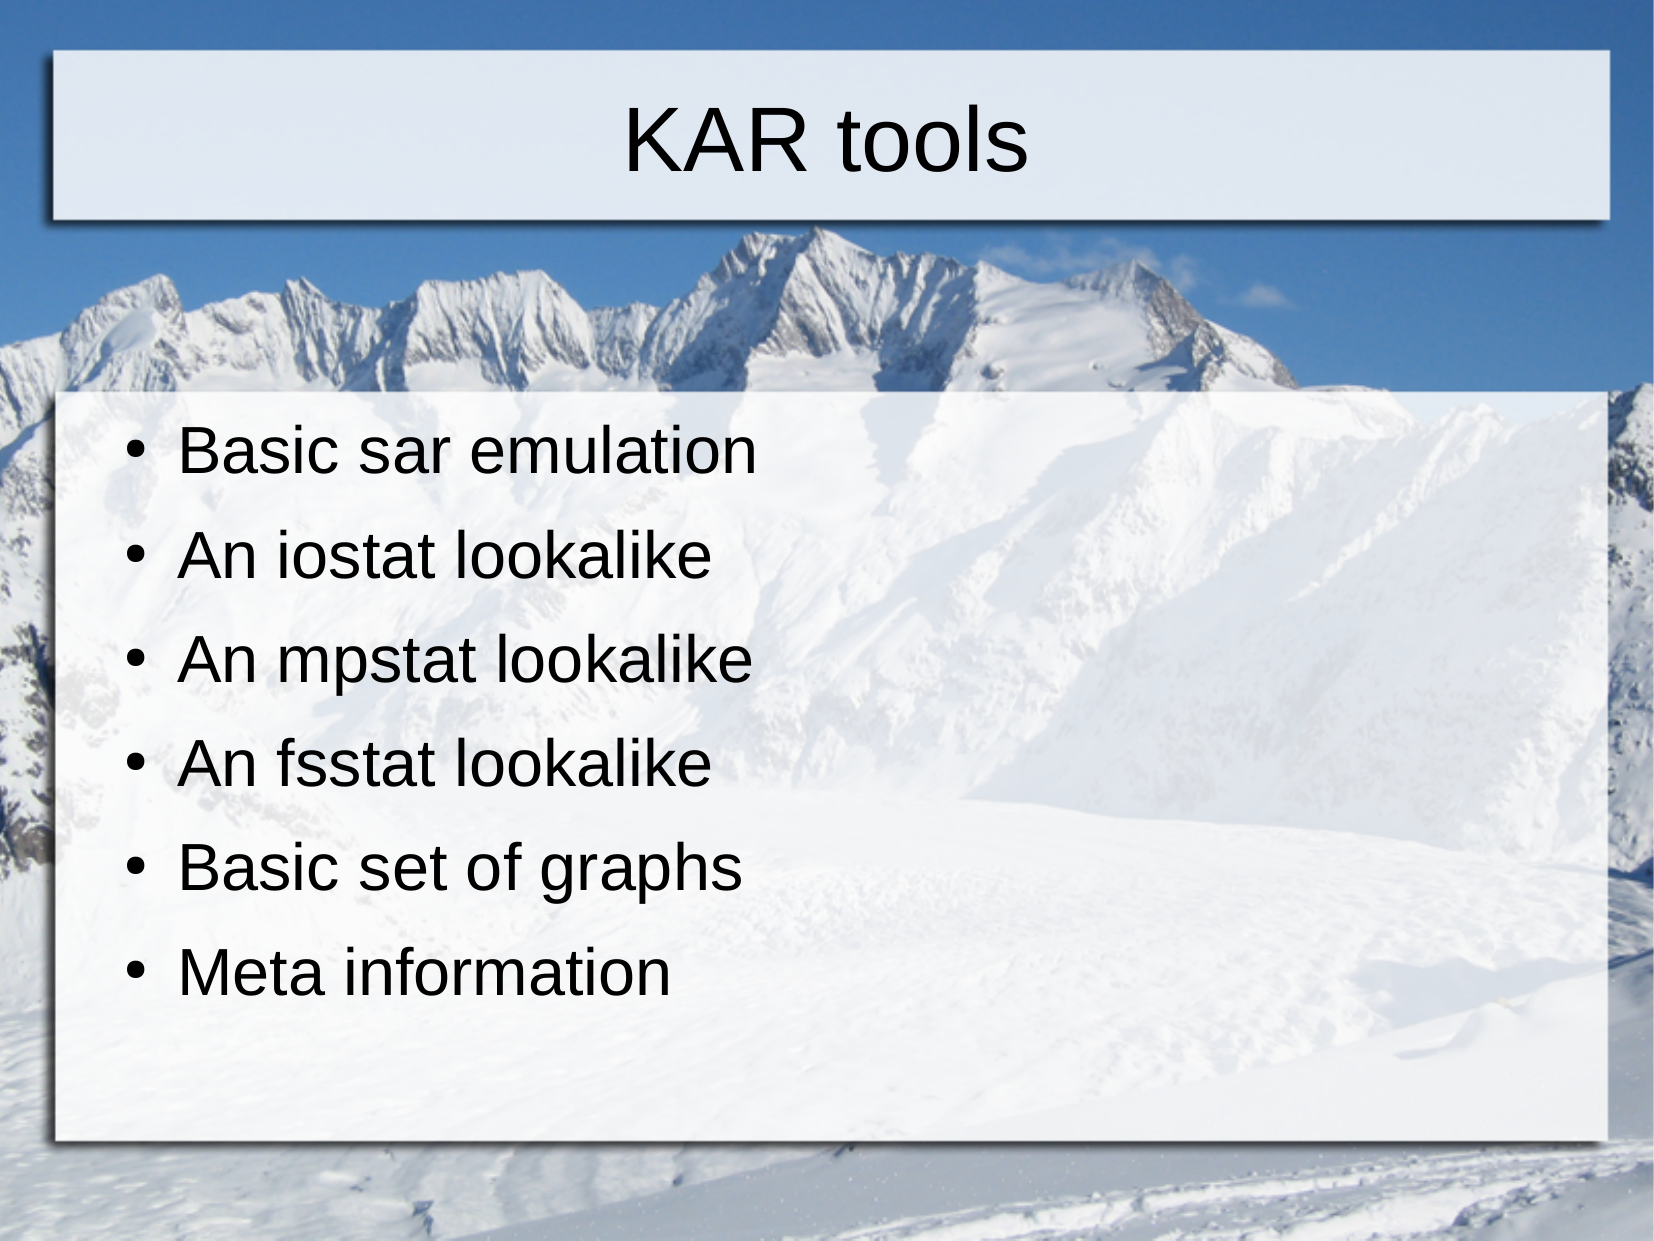

# KAR tools
Basic sar emulation
An iostat lookalike
An mpstat lookalike
An fsstat lookalike
Basic set of graphs
Meta information